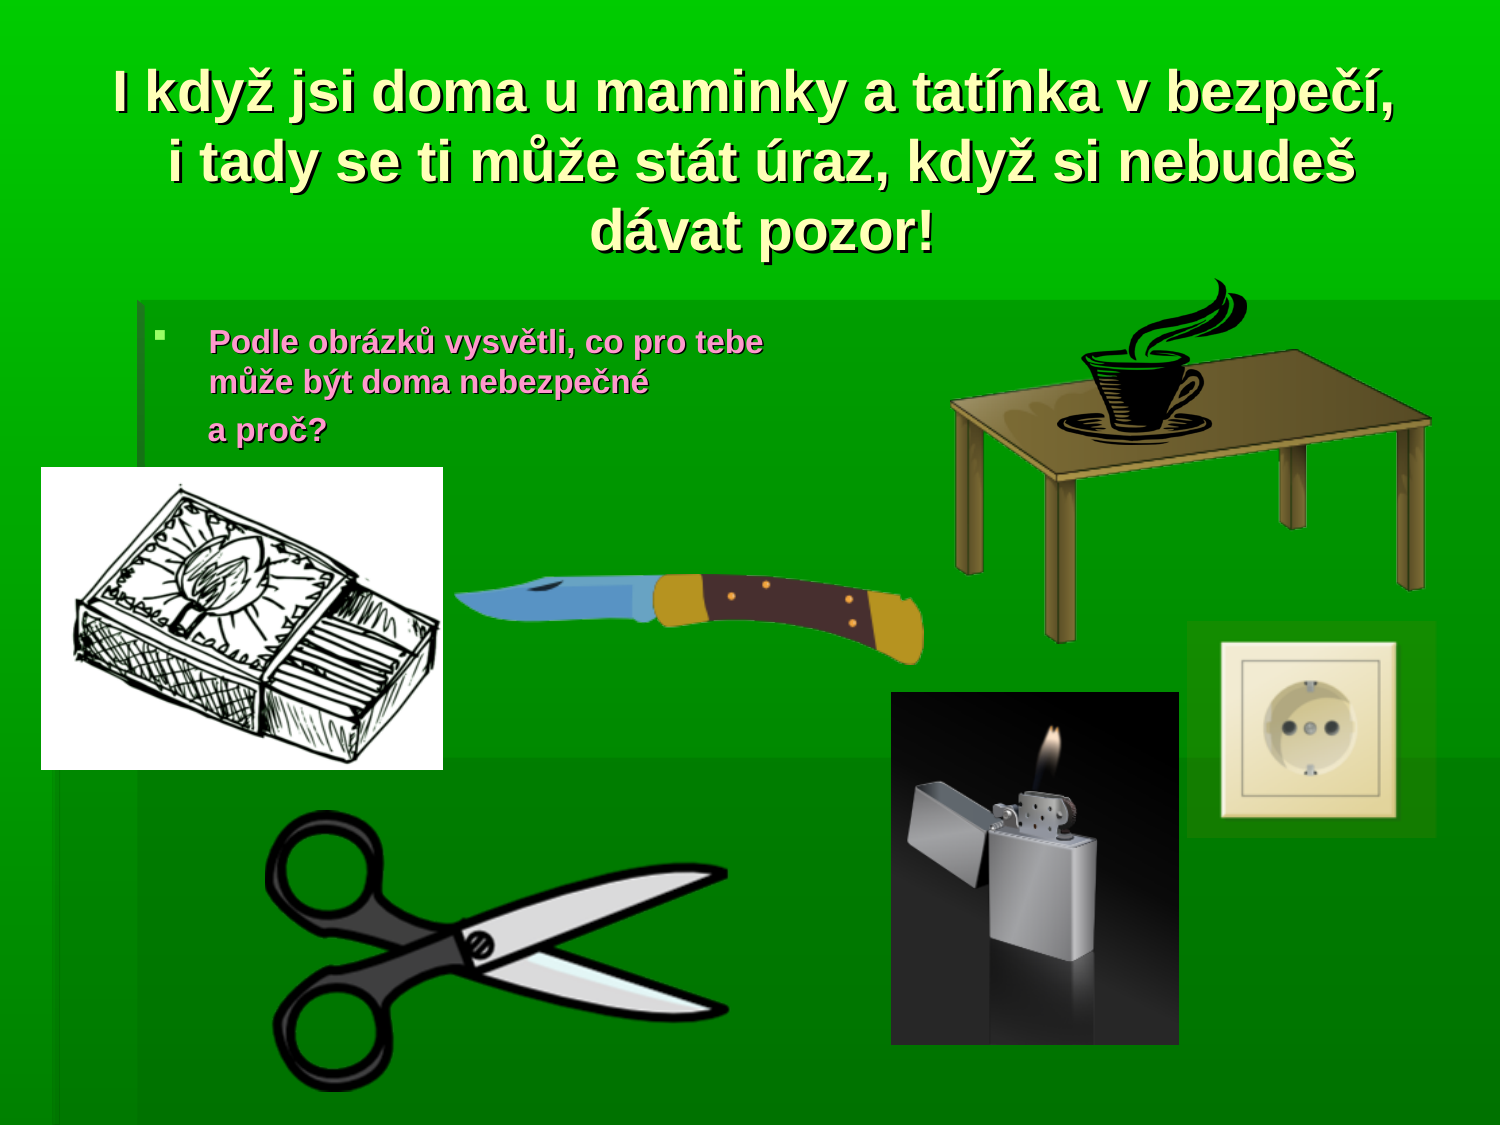

# I když jsi doma u maminky a tatínka v bezpečí, i tady se ti může stát úraz, když si nebudeš dávat pozor!
Podle obrázků vysvětli, co pro tebe může být doma nebezpečné
 a proč?